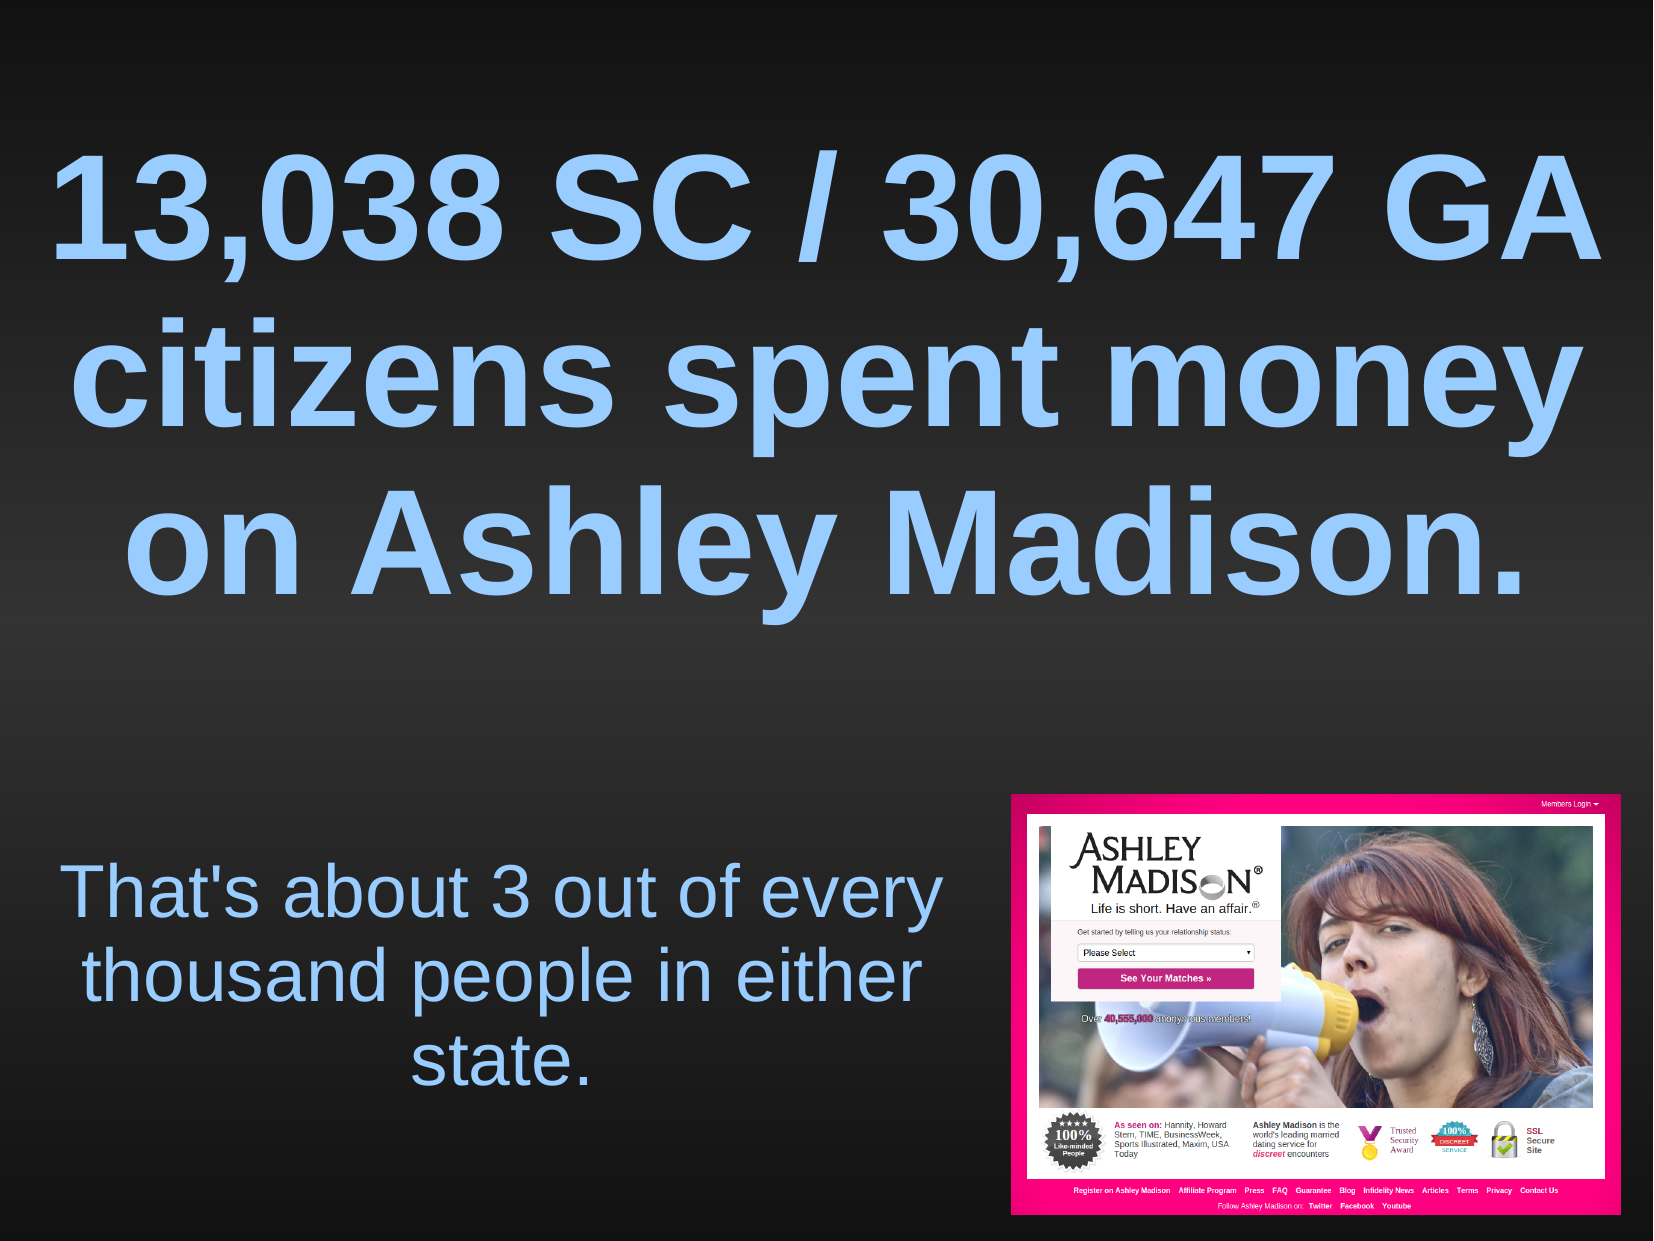

# 13,038 SC / 30,647 GA citizens spent money on Ashley Madison.
That's about 3 out of every thousand people in either state.